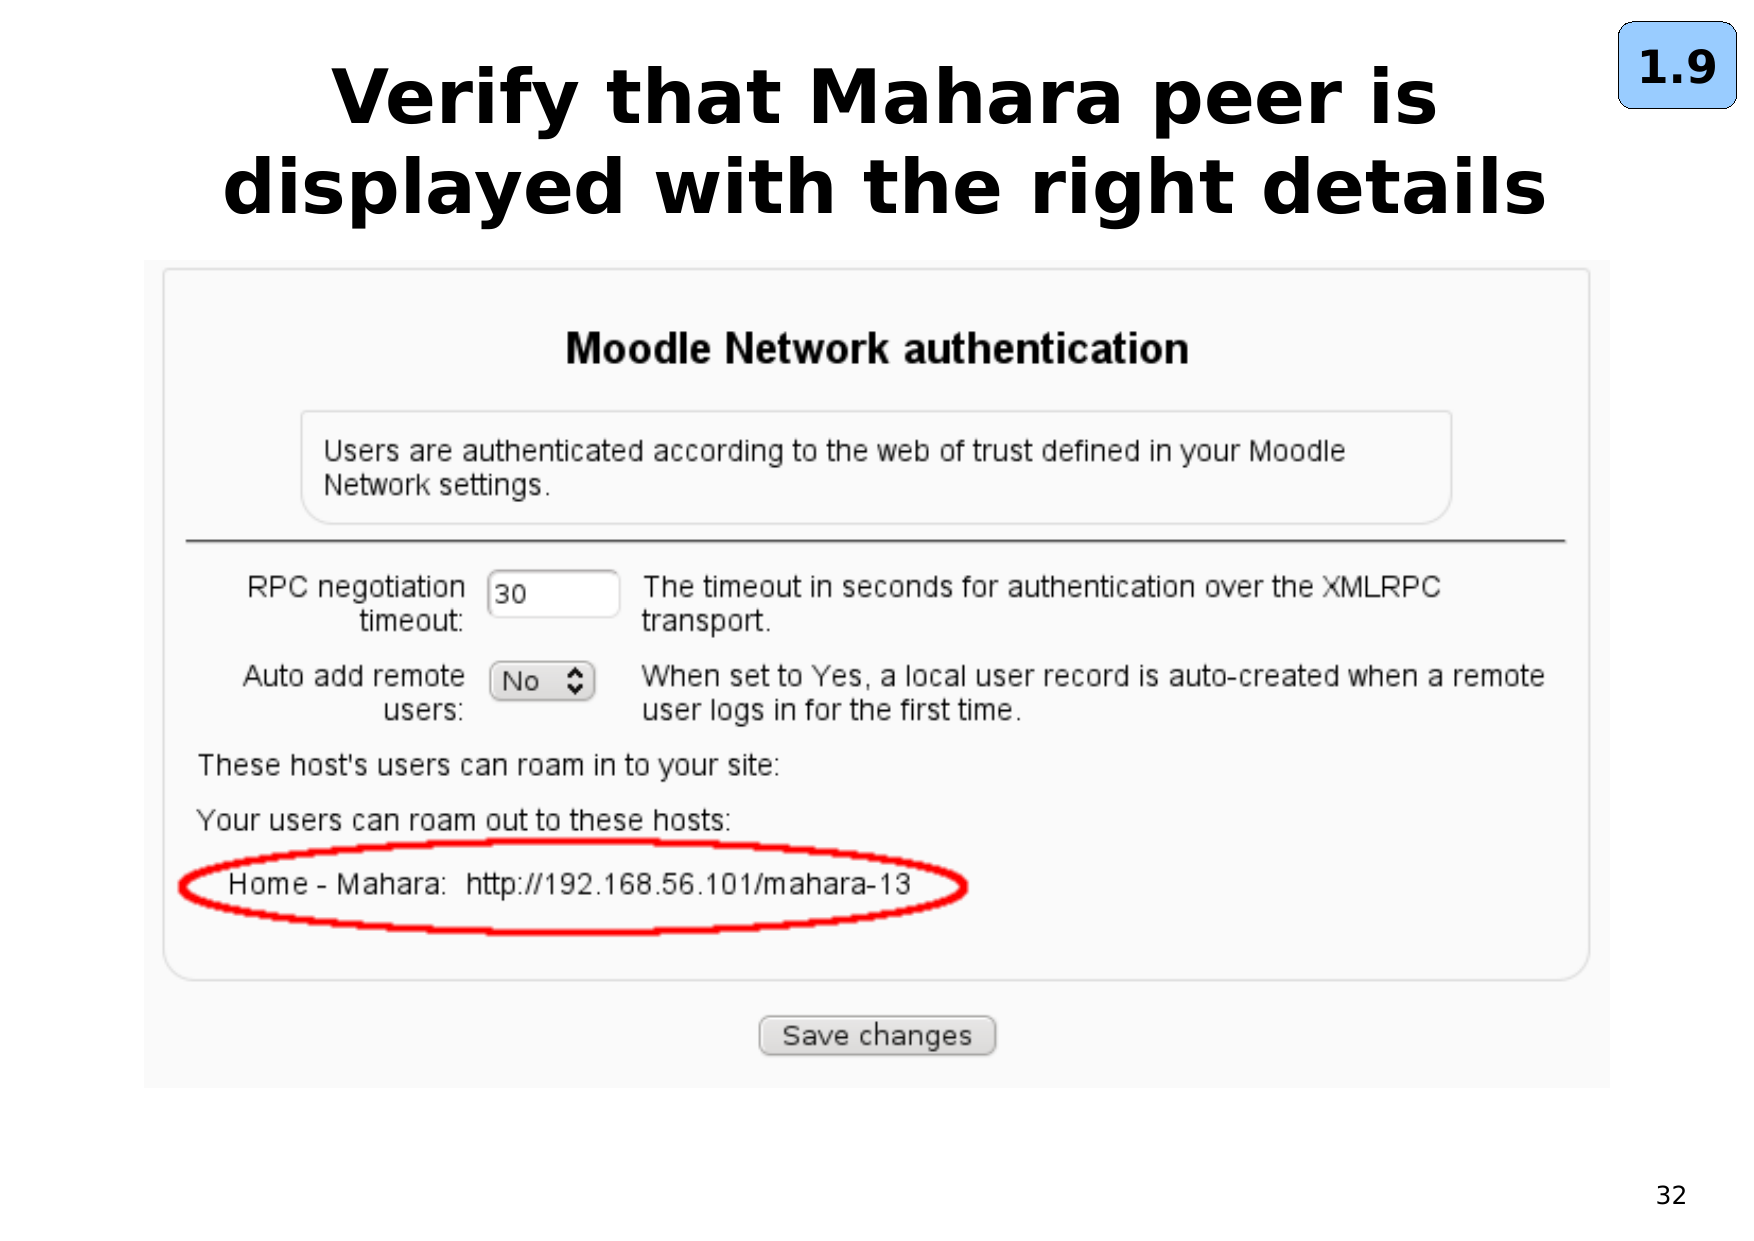

1.9
# Verify that Mahara peer is displayed with the right details
32